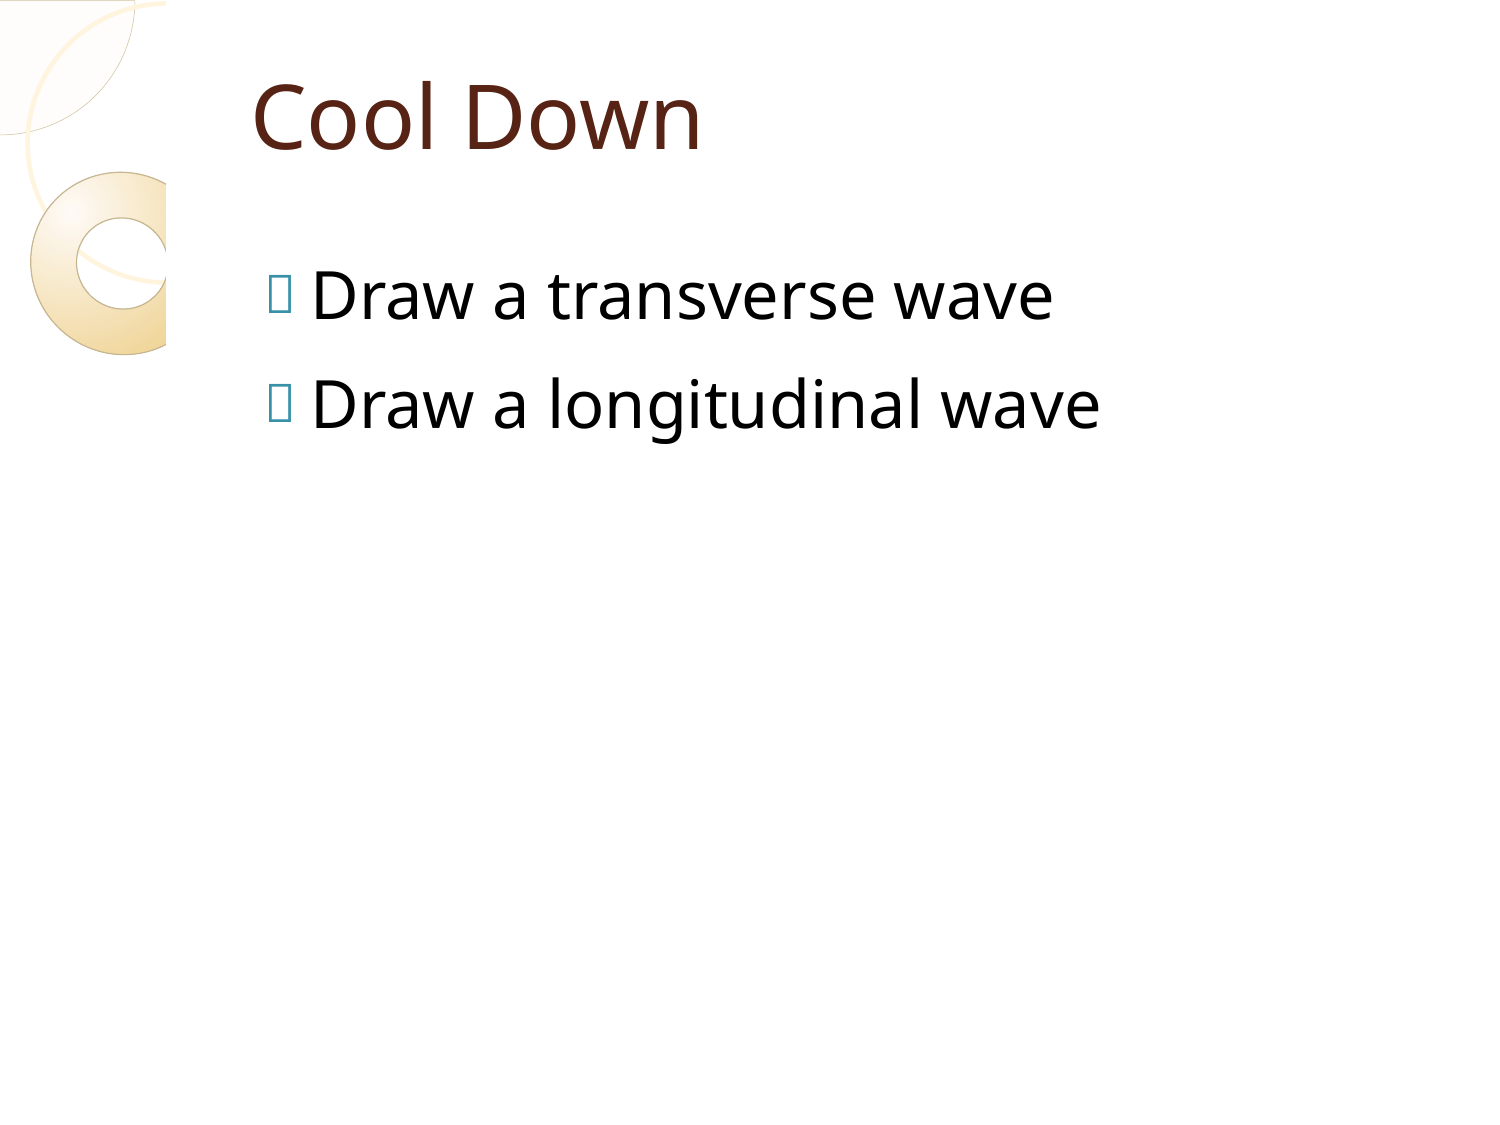

# Cool Down
Draw a transverse wave
Draw a longitudinal wave